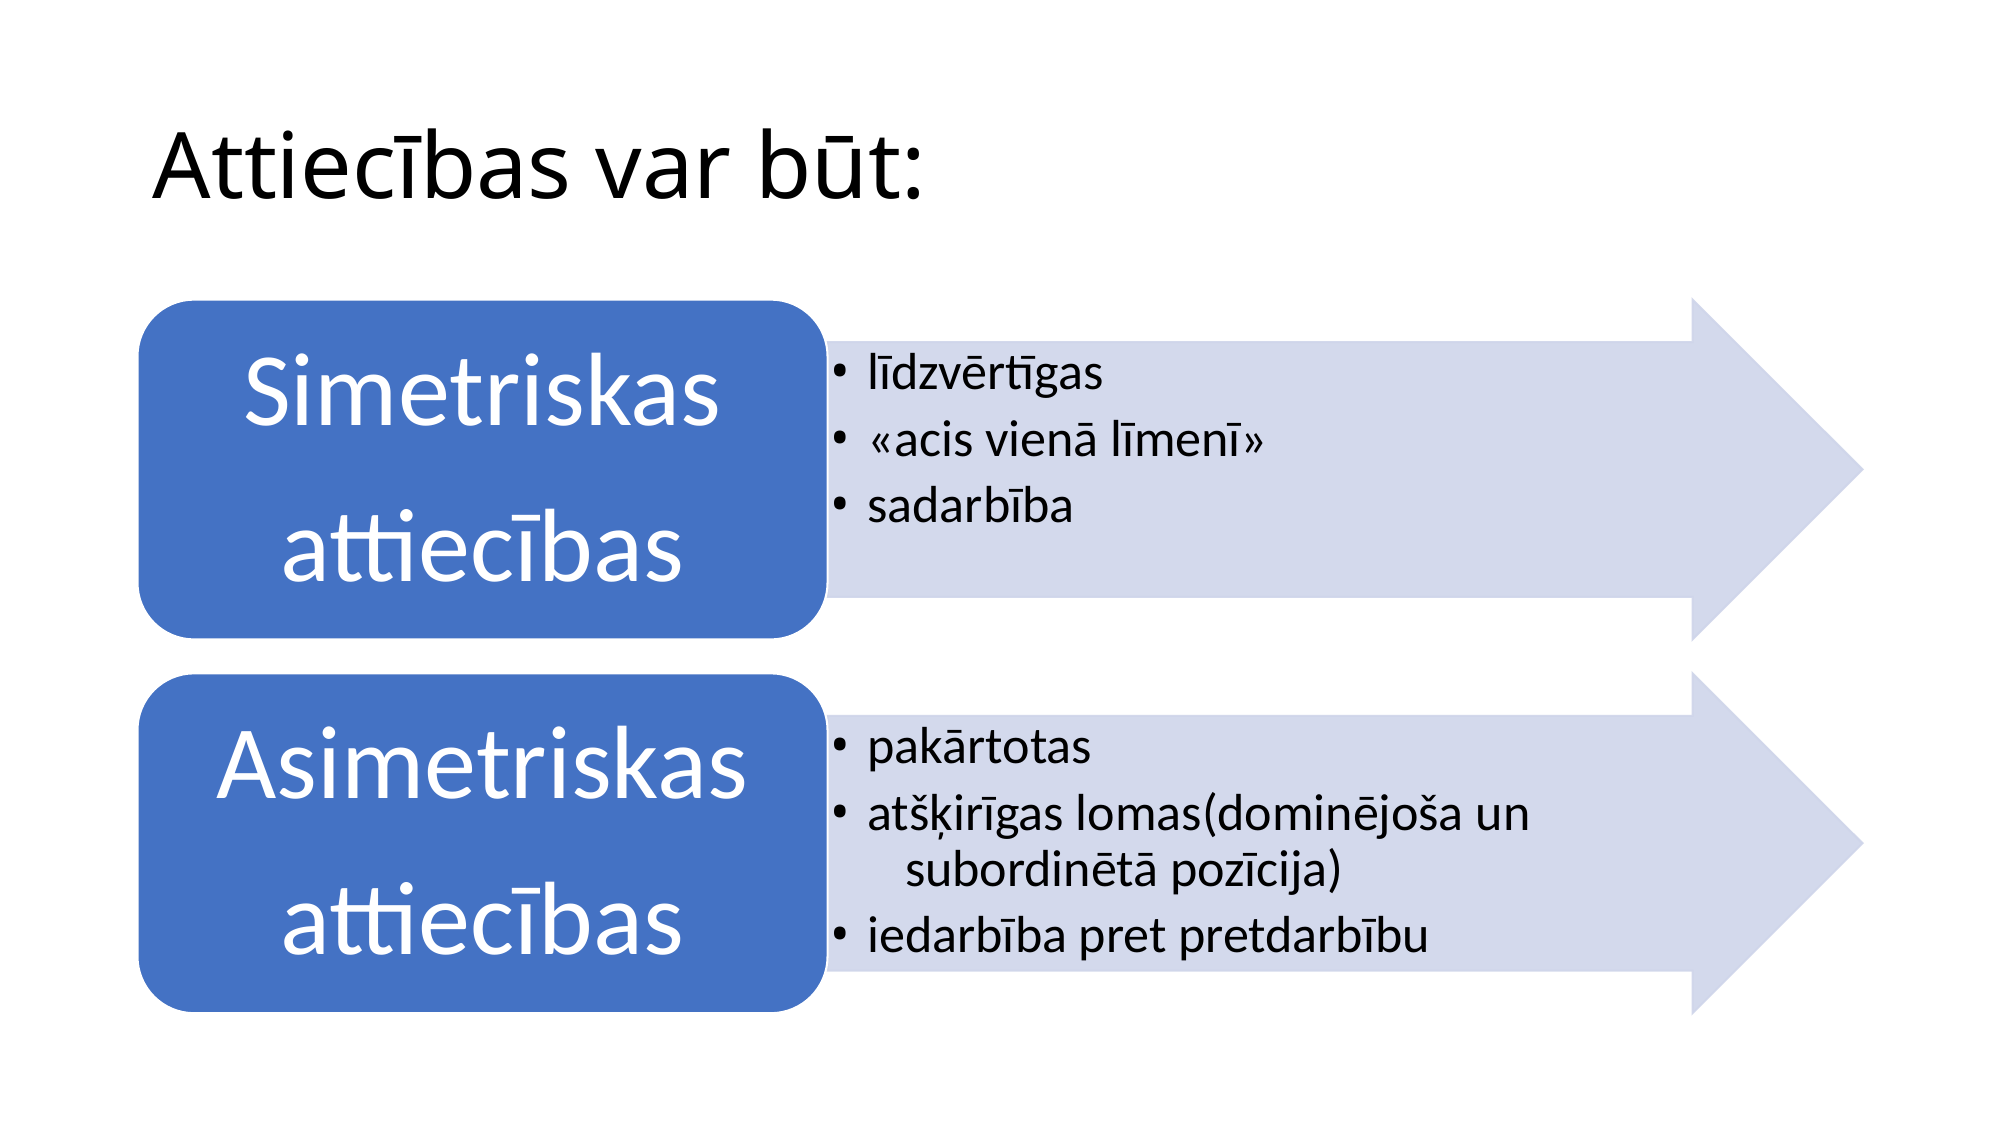

# Attiecības var būt:
Simetriskas
attiecības
līdzvērtīgas
«acis vienā līmenī»
sadarbība
Asimetriskas
attiecības
pakārtotas
atšķirīgas lomas(dominējoša un subordinētā pozīcija)
iedarbība pret pretdarbību